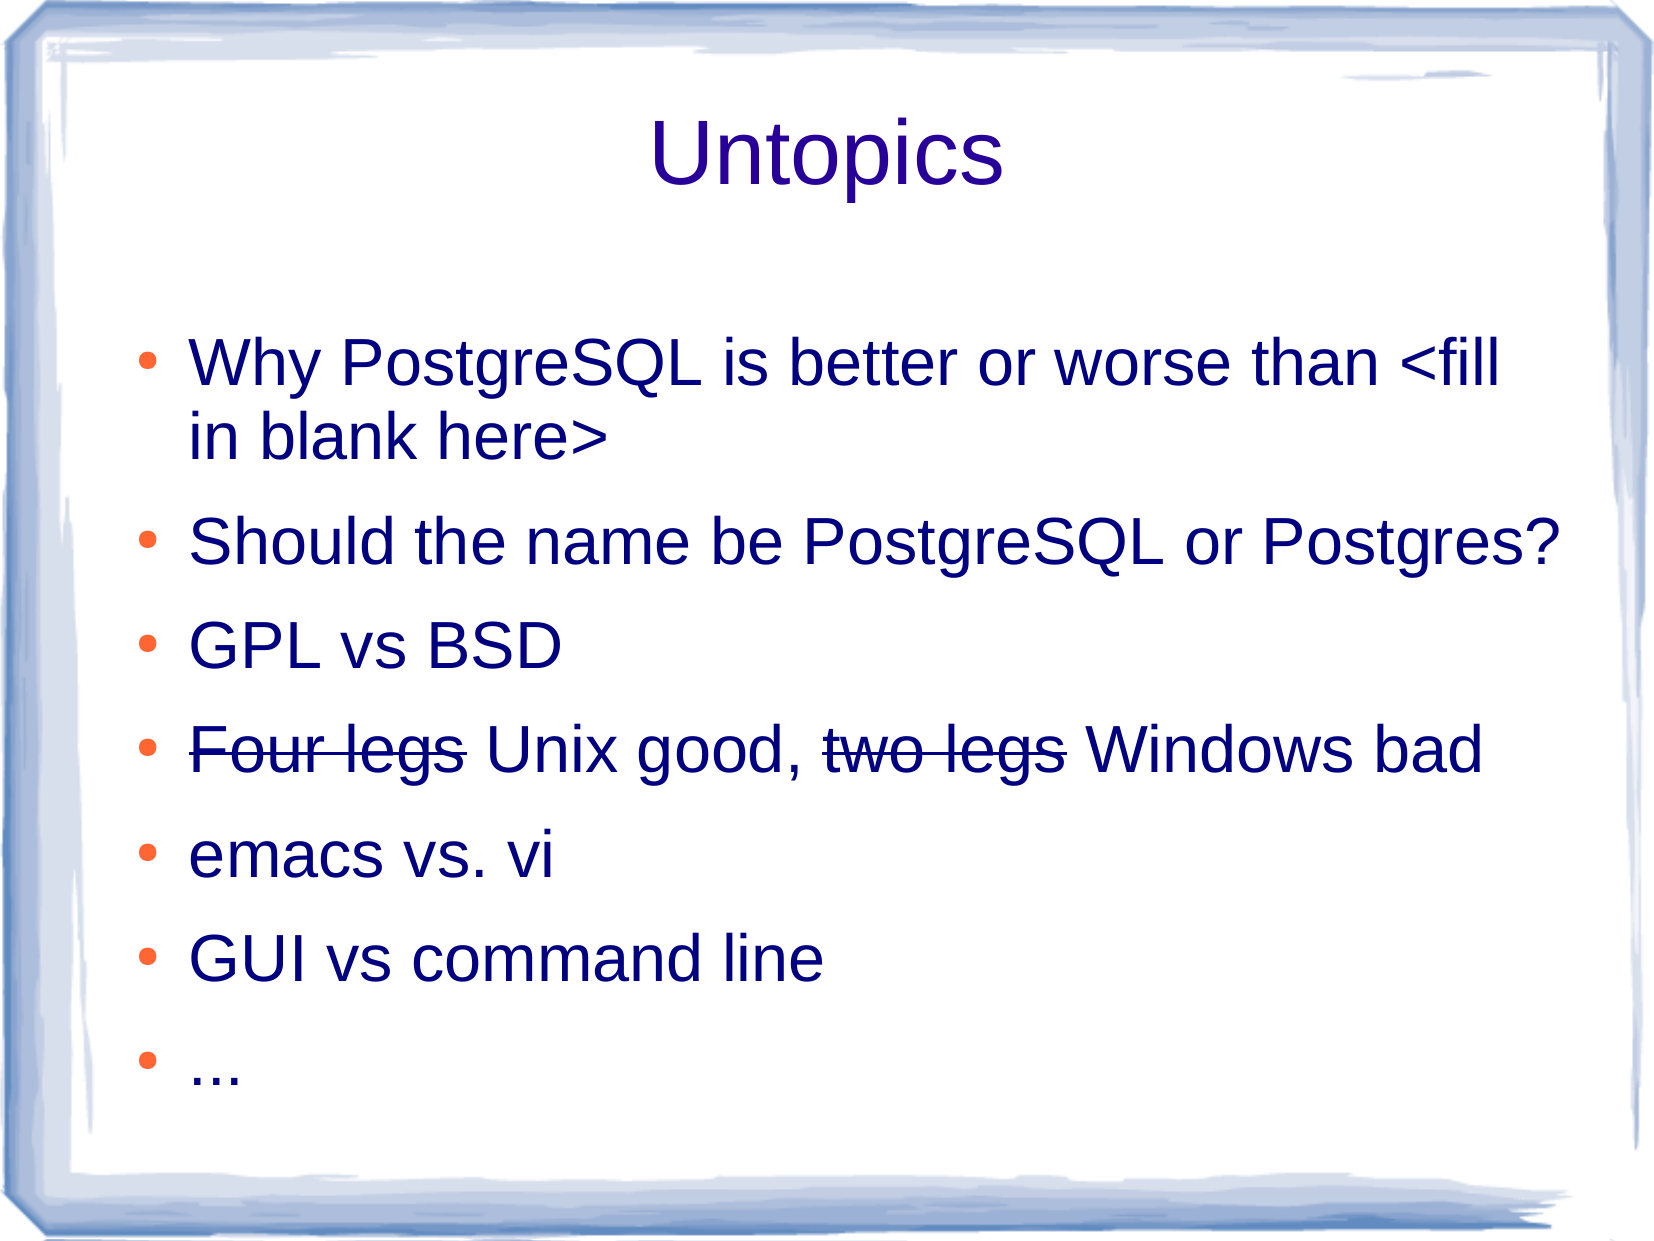

# Untopics
Why PostgreSQL is better or worse than <fill in blank here>
Should the name be PostgreSQL or Postgres?
GPL vs BSD
Four legs Unix good, two legs Windows bad
emacs vs. vi
GUI vs command line
...